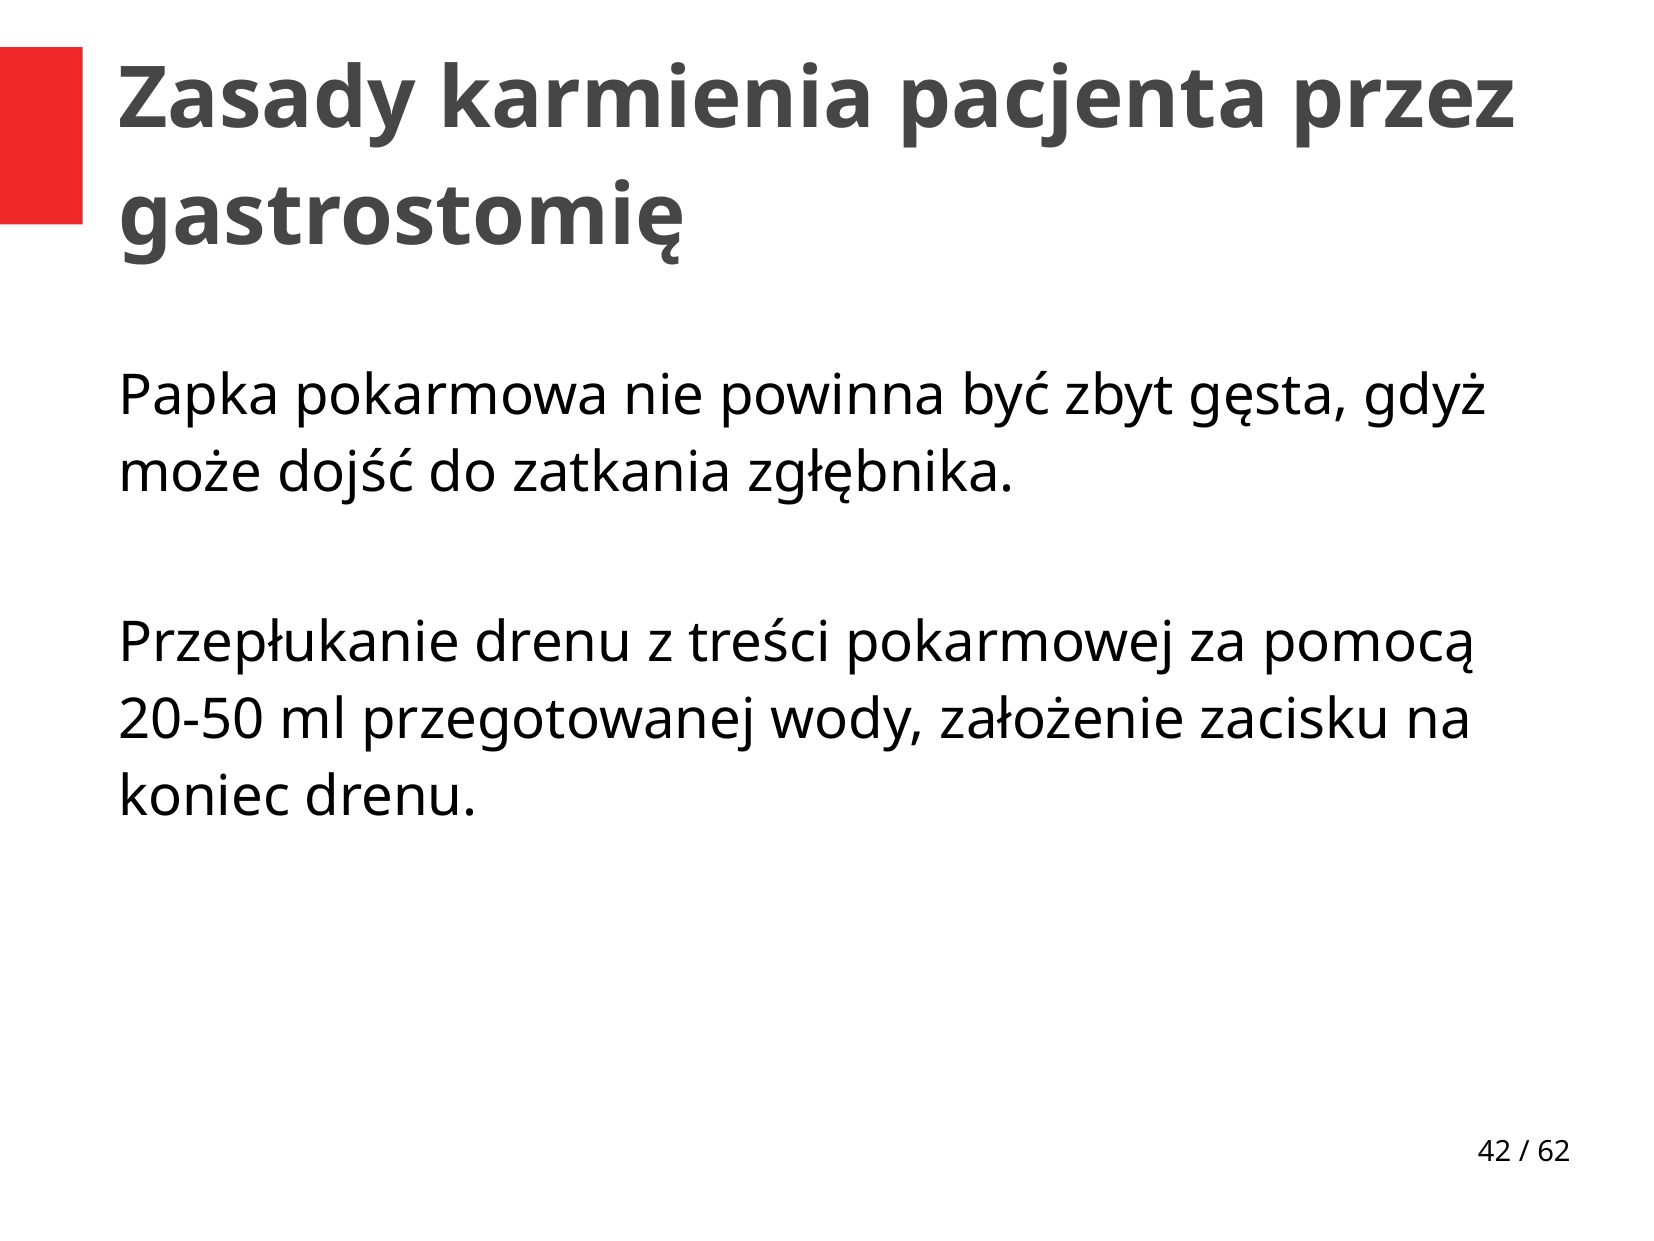

# Zasady karmienia pacjenta przez gastrostomię
Papka pokarmowa nie powinna być zbyt gęsta, gdyż może dojść do zatkania zgłębnika.
Przepłukanie drenu z treści pokarmowej za pomocą 20-50 ml przegotowanej wody, założenie zacisku na koniec drenu.
42